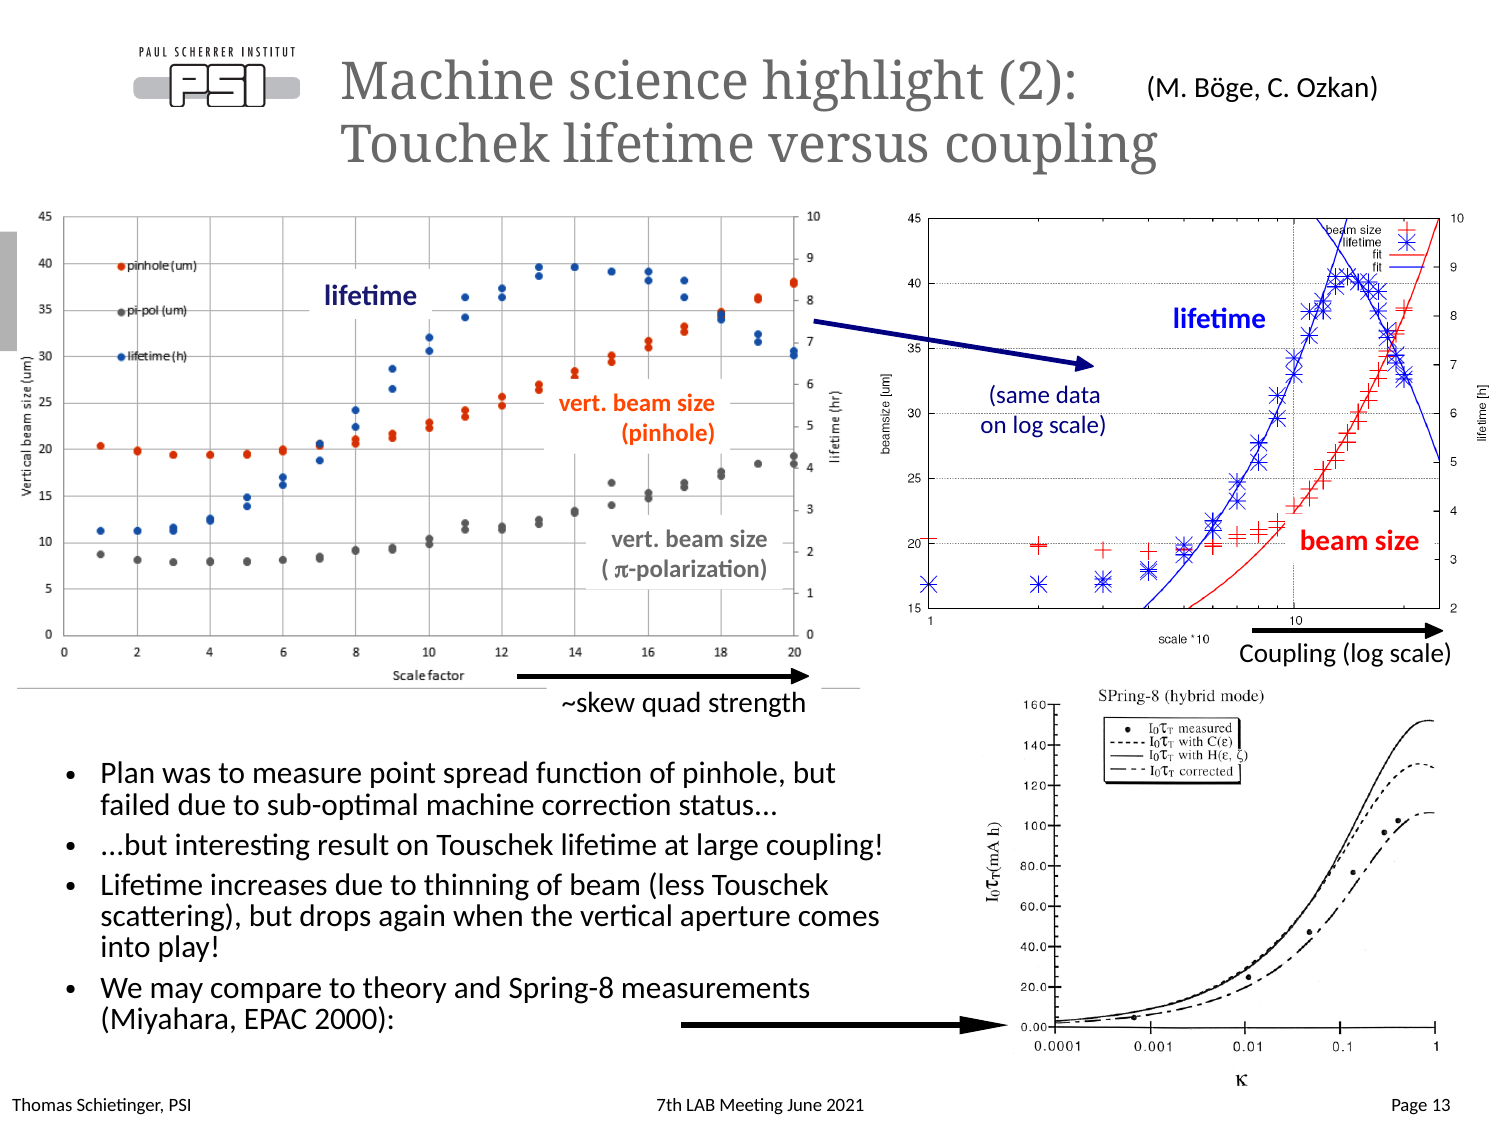

# Machine science highlight (2): Touchek lifetime versus coupling
(M. Böge, C. Ozkan)
lifetime
lifetime
(same data
on log scale)
vert. beam size
(pinhole)
beam size
vert. beam size
( π-polarization)
Coupling (log scale)
~skew quad strength
Plan was to measure point spread function of pinhole, but failed due to sub-optimal machine correction status...
...but interesting result on Touschek lifetime at large coupling!
Lifetime increases due to thinning of beam (less Touschek scattering), but drops again when the vertical aperture comes into play!
We may compare to theory and Spring-8 measurements (Miyahara, EPAC 2000):